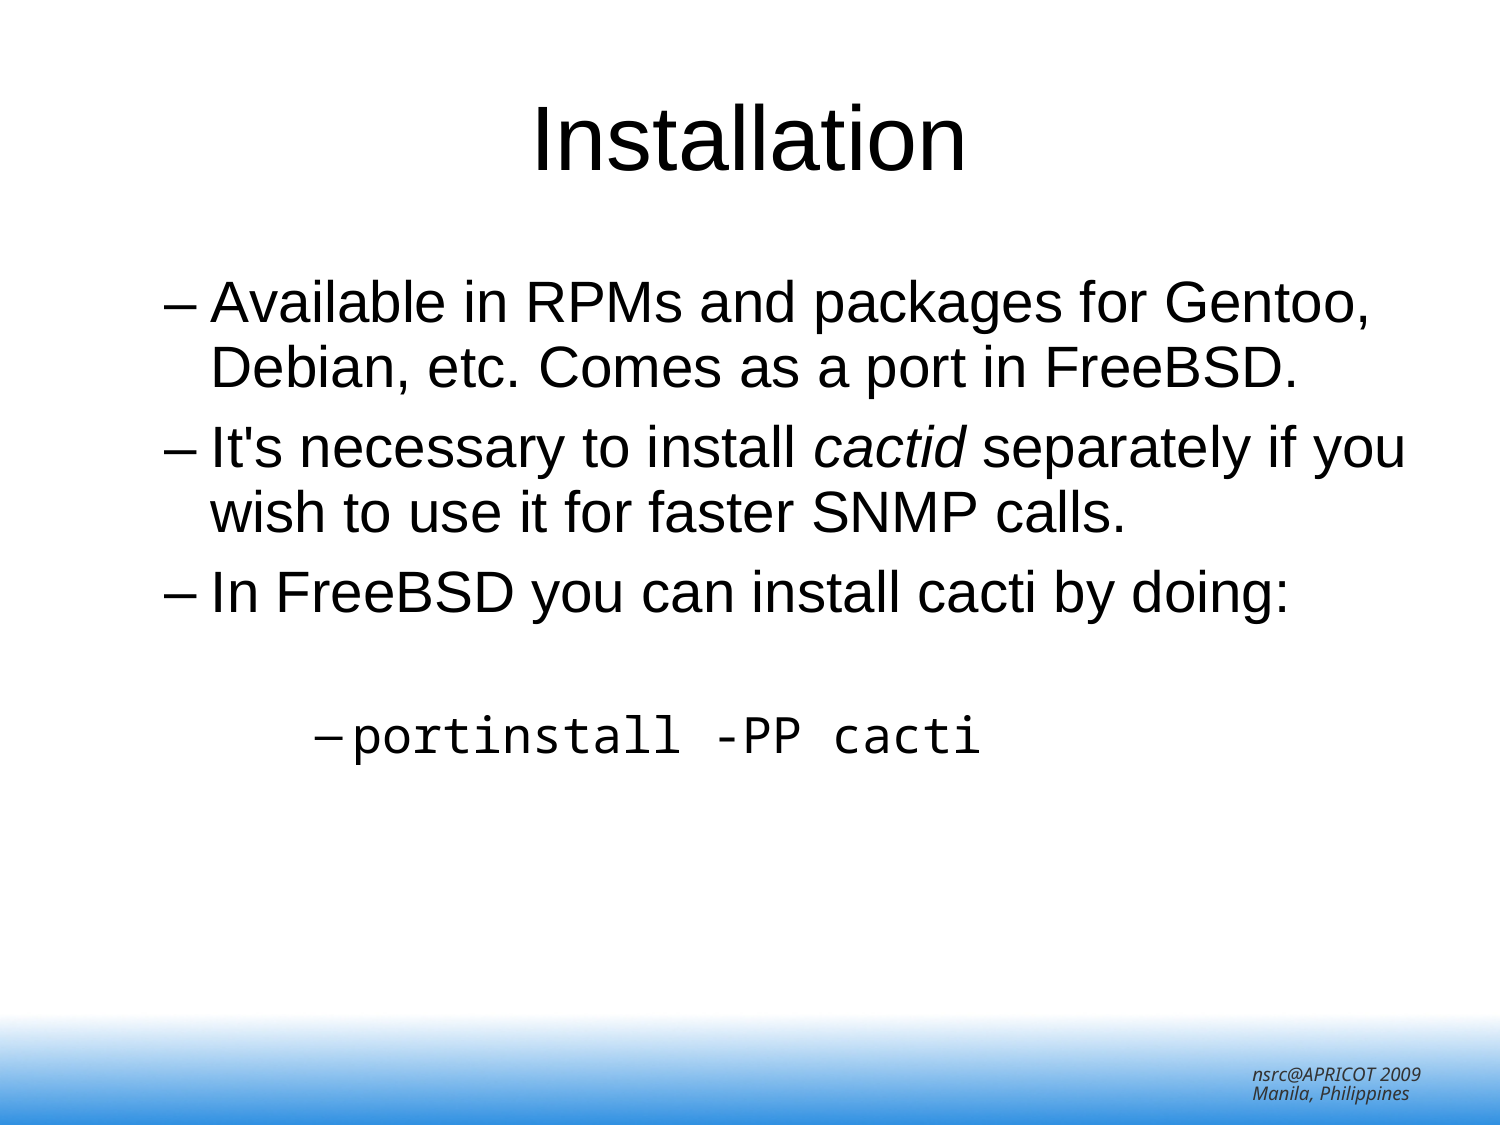

# Installation
Available in RPMs and packages for Gentoo, Debian, etc. Comes as a port in FreeBSD.
It's necessary to install cactid separately if you wish to use it for faster SNMP calls.
In FreeBSD you can install cacti by doing:
portinstall -PP cacti